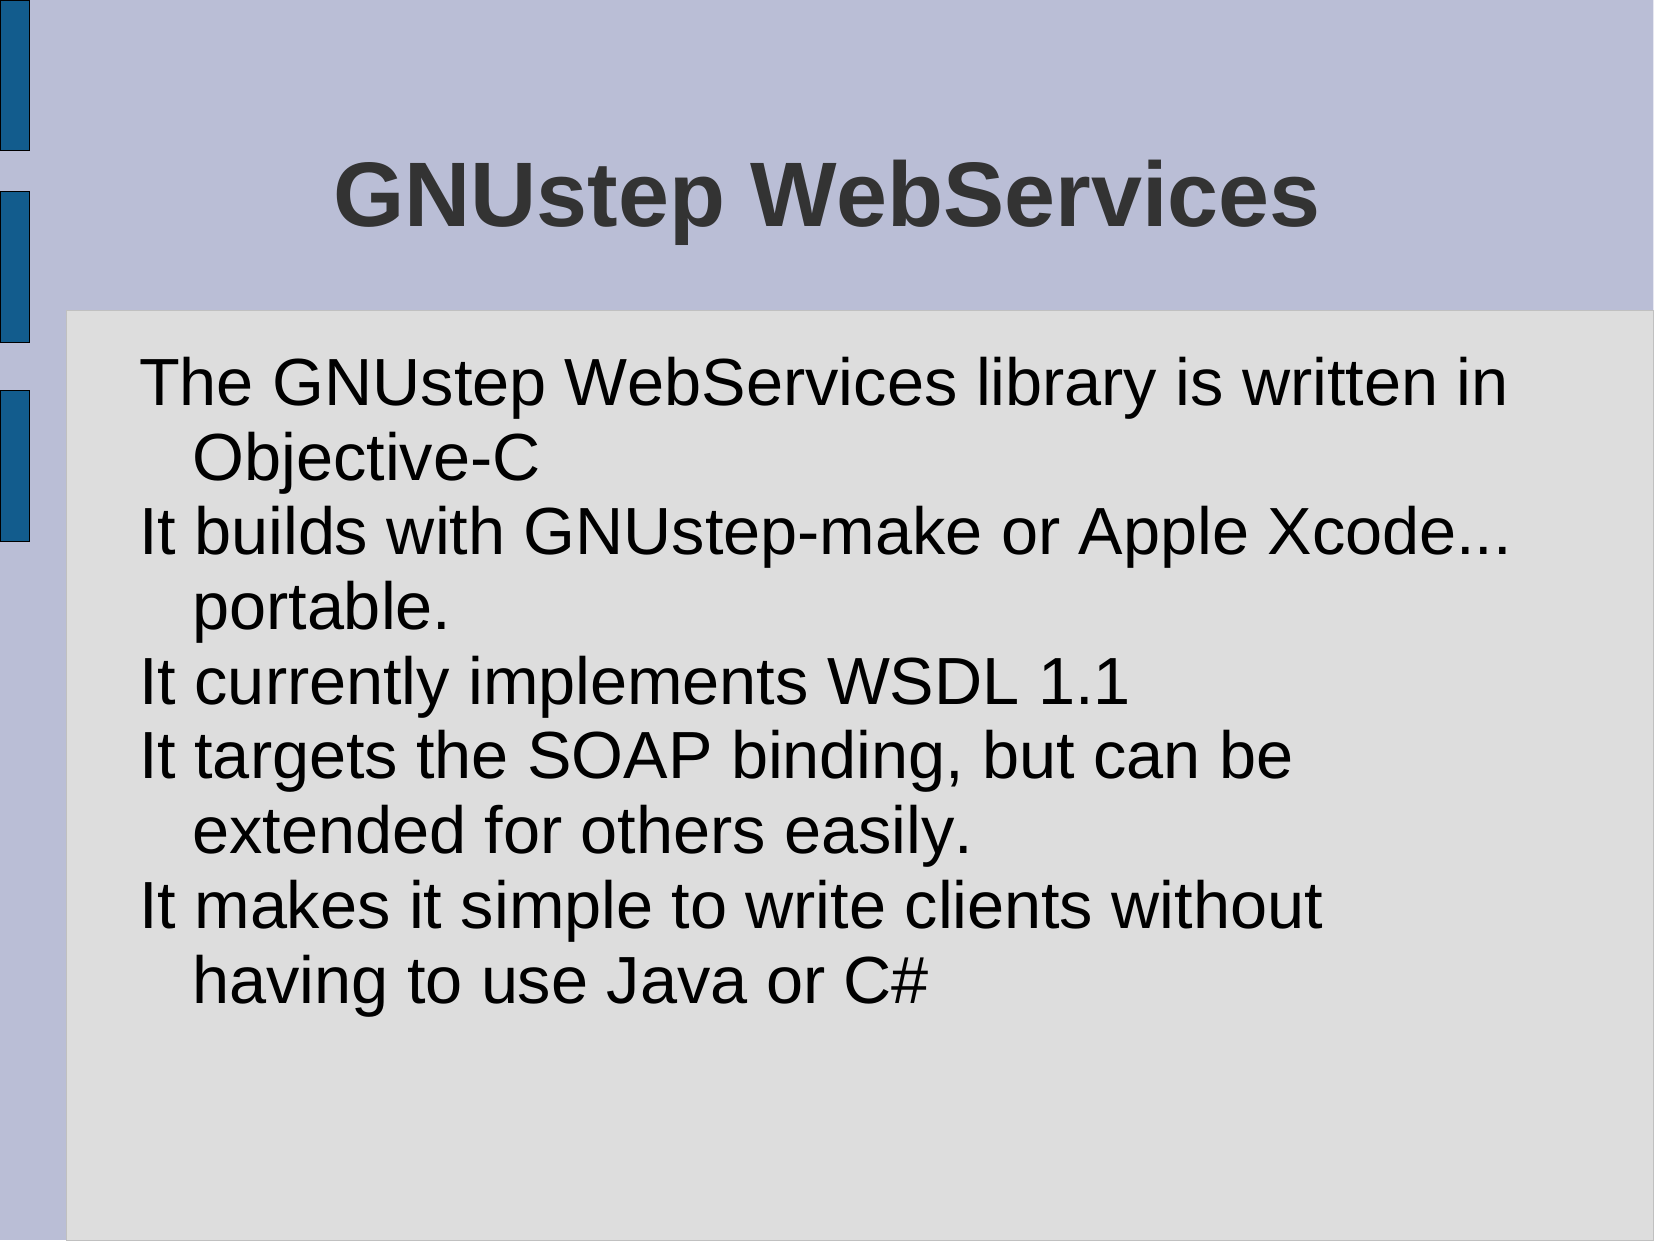

# GNUstep WebServices
The GNUstep WebServices library is written in Objective-C
It builds with GNUstep-make or Apple Xcode... portable.
It currently implements WSDL 1.1
It targets the SOAP binding, but can be extended for others easily.
It makes it simple to write clients without having to use Java or C#